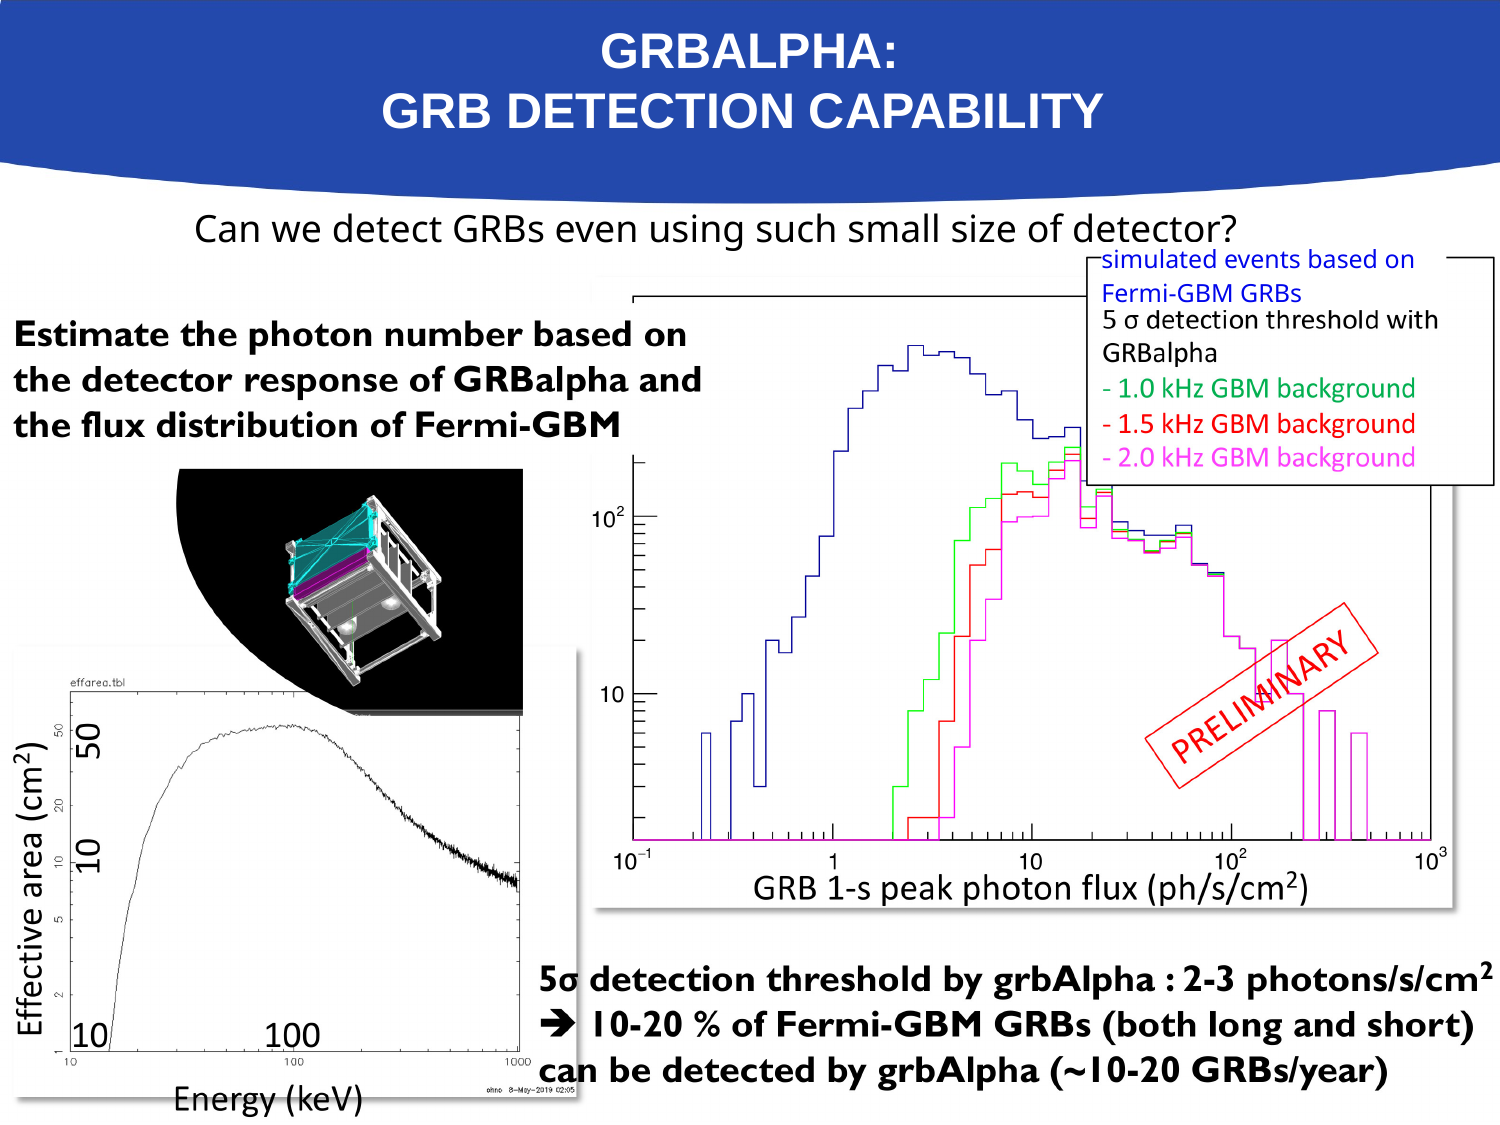

# grbAlpha: GRB detection capability
Can we detect GRBs even using such small size of detector?
simulated events based on Fermi-GBM GRBs